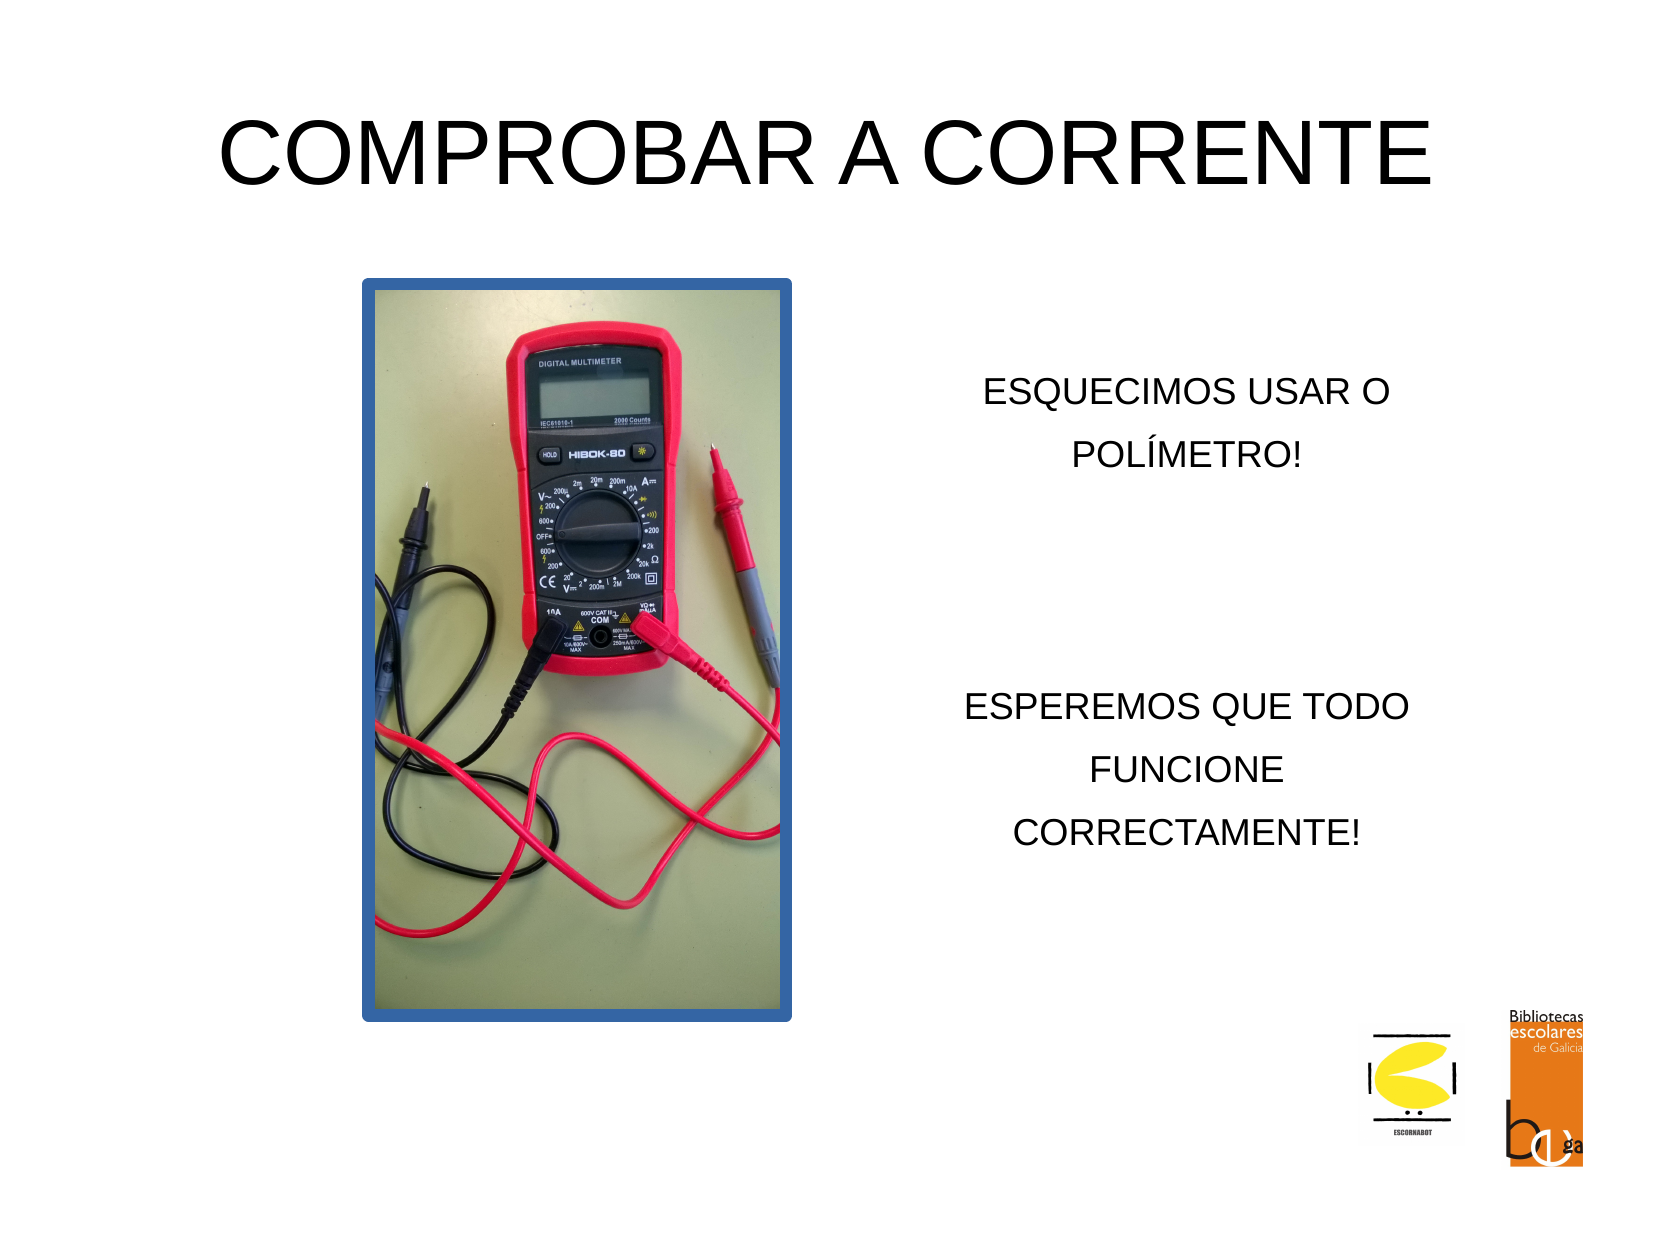

# COMPROBAR A CORRENTE
ESQUECIMOS USAR O POLÍMETRO!
ESPEREMOS QUE TODO FUNCIONE CORRECTAMENTE!